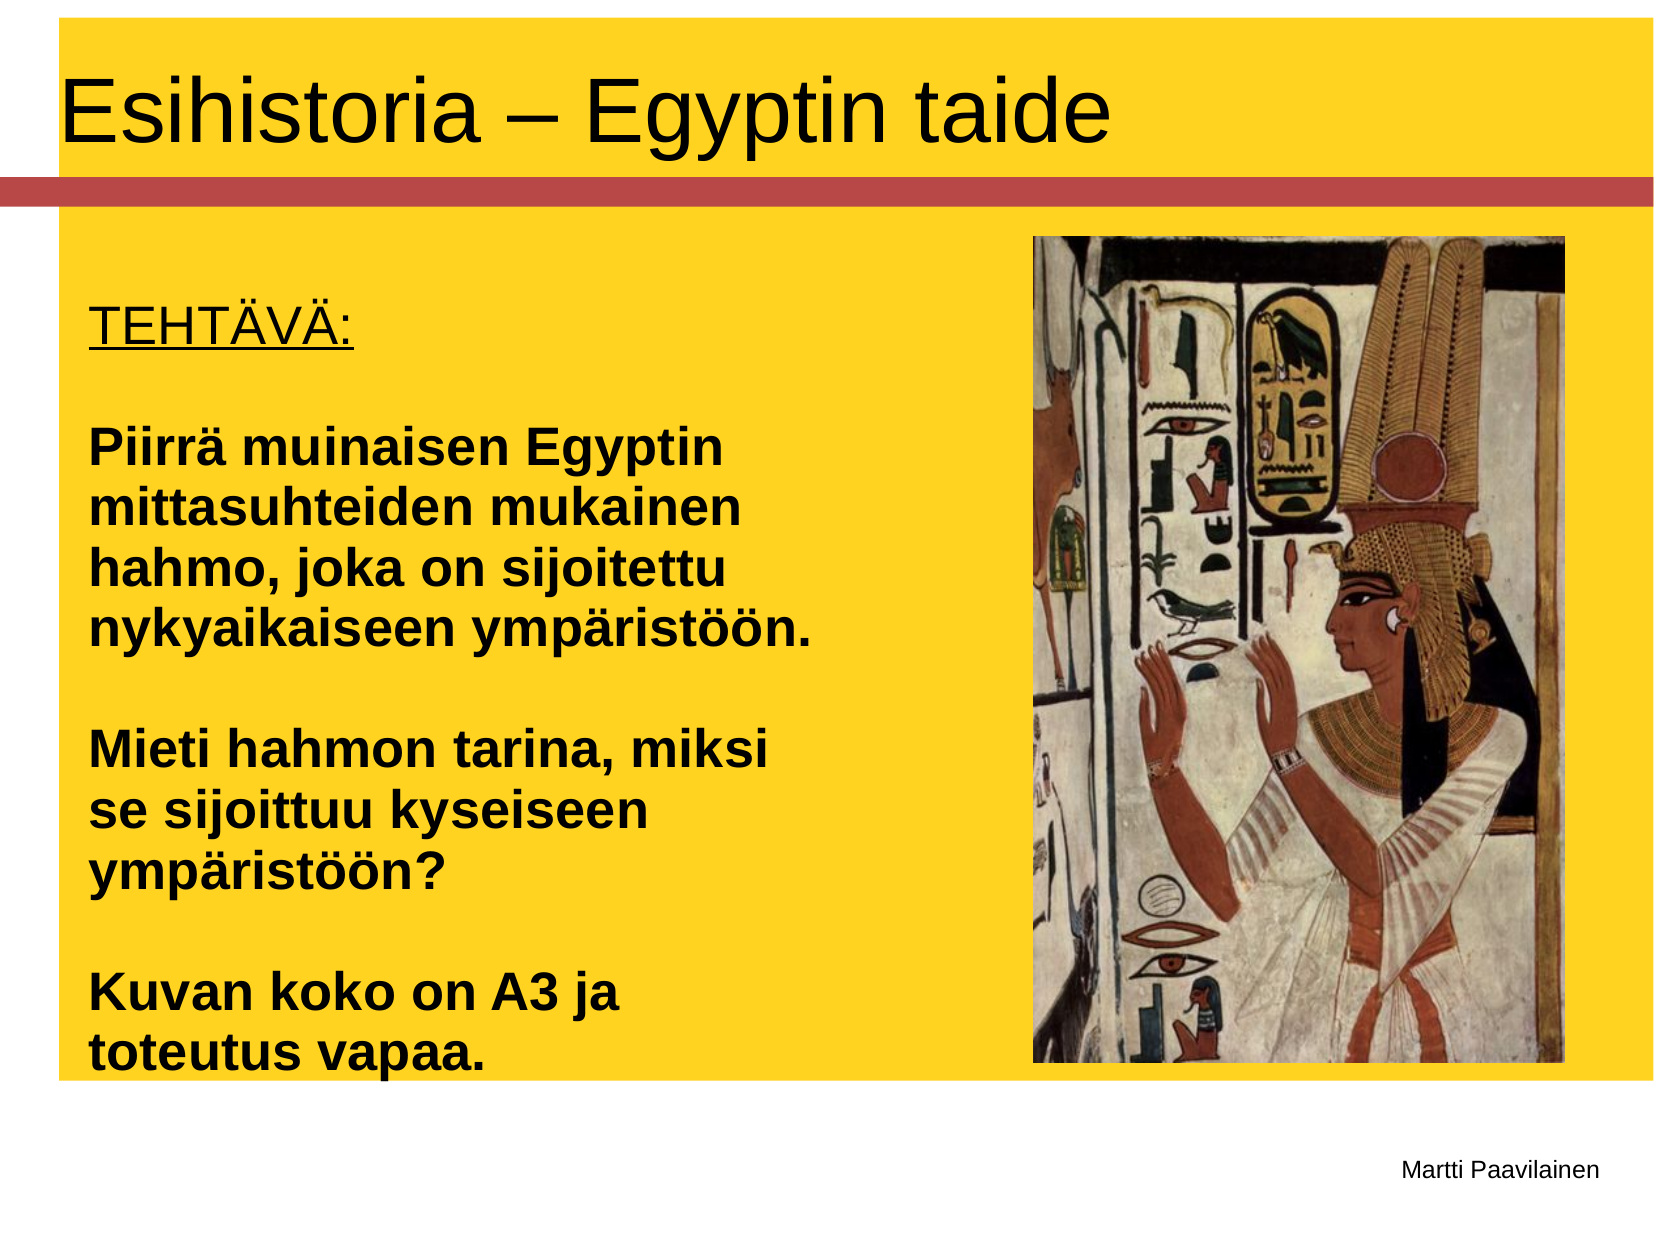

# Esihistoria – Egyptin taide
TEHTÄVÄ:
Piirrä muinaisen Egyptin mittasuhteiden mukainen hahmo, joka on sijoitettu nykyaikaiseen ympäristöön.
Mieti hahmon tarina, miksi se sijoittuu kyseiseen ympäristöön?
Kuvan koko on A3 ja toteutus vapaa.
Martti Paavilainen